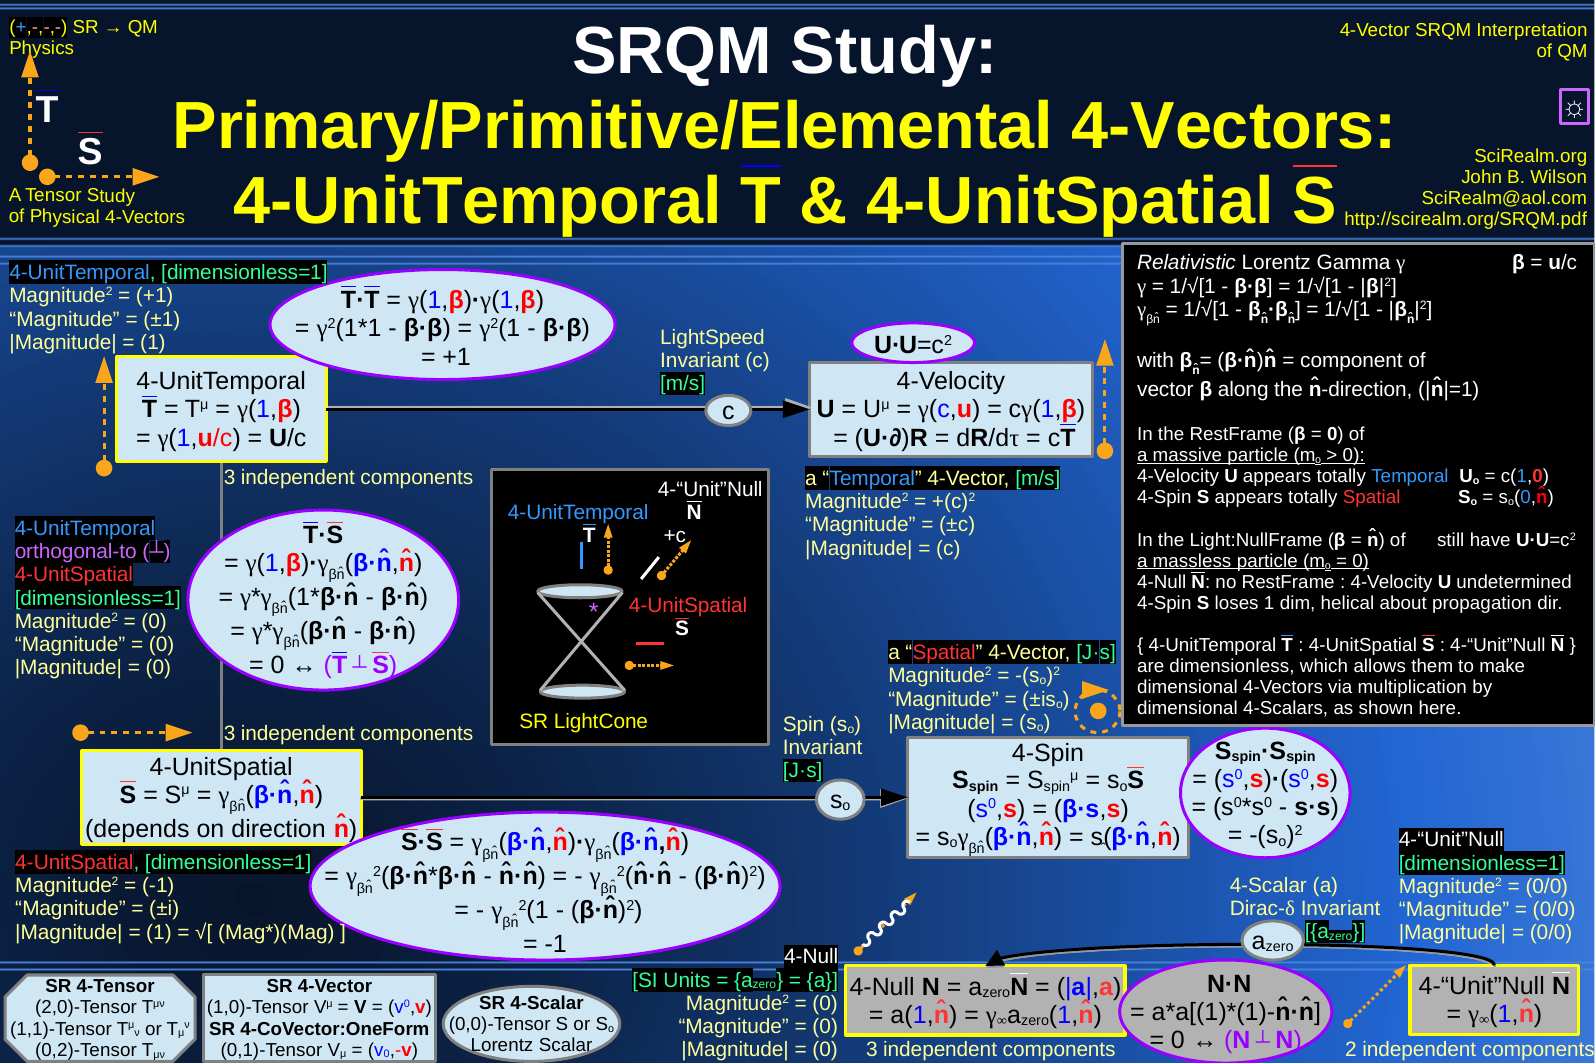

(+,-,-,-) SR → QM
Physics
A Tensor Study
of Physical 4-Vectors
4-Vector SRQM Interpretation
of QM
SciRealm.org
John B. Wilson
SciRealm@aol.com
http://scirealm.org/SRQM.pdf
# SRQM Study: Primary/Primitive/Elemental 4-Vectors: 4-UnitTemporal T & 4-UnitSpatial S
T
 S
☼
Relativistic Lorentz Gamma γ		β = u/c
γ = 1/√[1 - β·β] = 1/√[1 - |β|2]
γβn̂ = 1/√[1 - βn̂·βn̂] = 1/√[1 - |βn̂|2]
with βn̂= (β·n̂)n̂ = component of
vector β along the n̂-direction, (|n̂|=1)
In the RestFrame (β = 0) of
a massive particle (mo > 0):
4-Velocity U appears totally Temporal Uo = c(1,0)
4-Spin S appears totally Spatial	 So = so(0,n̂)
In the Light:NullFrame (β = n̂) of	still have U·U=c2
a massless particle (mo = 0)
4-Null N: no RestFrame : 4-Velocity U undetermined
4-Spin S loses 1 dim, helical about propagation dir.
{ 4-UnitTemporal T : 4-UnitSpatial S : 4-“Unit”Null N } are dimensionless, which allows them to make dimensional 4-Vectors via multiplication by dimensional 4-Scalars, as shown here.
4-UnitTemporal, [dimensionless=1]
Magnitude2 = (+1)
“Magnitude” = (±1)
|Magnitude| = (1)
T·T = γ(1,β)·γ(1,β)
= γ2(1*1 - β·β) = γ2(1 - β·β)
 = +1
LightSpeed
Invariant (c)
[m/s]
U∙U=c2
4-UnitTemporal
T = Tμ = γ(1,β)
= γ(1,u/c) = U/c
4-Velocity
U = Uμ = γ(c,u) = cγ(1,β)
 = (U·∂)R = dR/dτ = cT
c
3 independent components
3 independent components
a “Temporal” 4-Vector, [m/s]
Magnitude2 = +(c)2
“Magnitude” = (±c)
|Magnitude| = (c)
		4-“Unit”Null
4-UnitTemporal	 N
	T	 +c
	 4-UnitSpatial
		 S
 SR LightCone
*
4-UnitTemporal
orthogonal-to (┴)
4-UnitSpatial
[dimensionless=1]
Magnitude2 = (0)
“Magnitude” = (0)
|Magnitude| = (0)
T·S
= γ(1,β)·γβn̂(β·n̂,n̂)
= γ*γβn̂(1*β·n̂ - β·n̂)
= γ*γβn̂(β·n̂ - β·n̂)
= 0 ↔ (T ┴ S)
a “Spatial” 4-Vector, [J·s]
Magnitude2 = -(so)2
“Magnitude” = (±iso)
|Magnitude| = (so)
Spin (so)
Invariant
[J·s]
Sspin·Sspin
= (s0,s)·(s0,s)
= (s0*s0 - s·s)
= -(so)2
4-Spin
Sspin = Sspinμ = soS
(s0,s) = (β·s,s)
= soγβn̂(β·n̂,n̂) = ŝ(β·n̂,n̂)
4-UnitSpatial
S = Sμ = γβn̂(β·n̂,n̂)
(depends on direction n̂)
so
S·S = γβn̂(β·n̂,n̂)·γβn̂(β·n̂,n̂)
= γβn̂2(β·n̂*β·n̂ - n̂·n̂) = - γβn̂2(n̂·n̂ - (β·n̂)2)
 = - γβn̂2(1 - (β·n̂)2)
= -1
4-“Unit”Null
[dimensionless=1]
Magnitude2 = (0/0)
“Magnitude” = (0/0)
|Magnitude| = (0/0)
4-UnitSpatial, [dimensionless=1]
Magnitude2 = (-1)
“Magnitude” = (±i)
|Magnitude| = (1) = √[ (Mag*)(Mag) ]
4-Scalar (a)
Dirac-δ Invariant
	[{azero}]
azero
4-Null
[SI Units = {azero} = {a}]
Magnitude2 = (0)
“Magnitude” = (0)
|Magnitude| = (0)
 N·N
= a*a[(1)*(1)-n̂·n̂]
= 0 ↔ (N ┴ N)
4-“Unit”Null N
= γ∞(1,n̂)
4-Null N = azeroN = (|a|,a)
= a(1,n̂) = γ∞azero(1,n̂)
SR 4-Tensor
(2,0)-Tensor Tμν
(1,1)-Tensor Tμν or Tμν
(0,2)-Tensor Tμν
SR 4-Vector
(1,0)-Tensor Vμ = V = (v0,v)
SR 4-CoVector:OneForm
(0,1)-Tensor Vμ = (v0,-v)
SR 4-Scalar
(0,0)-Tensor S or So
Lorentz Scalar
2 independent components
3 independent components